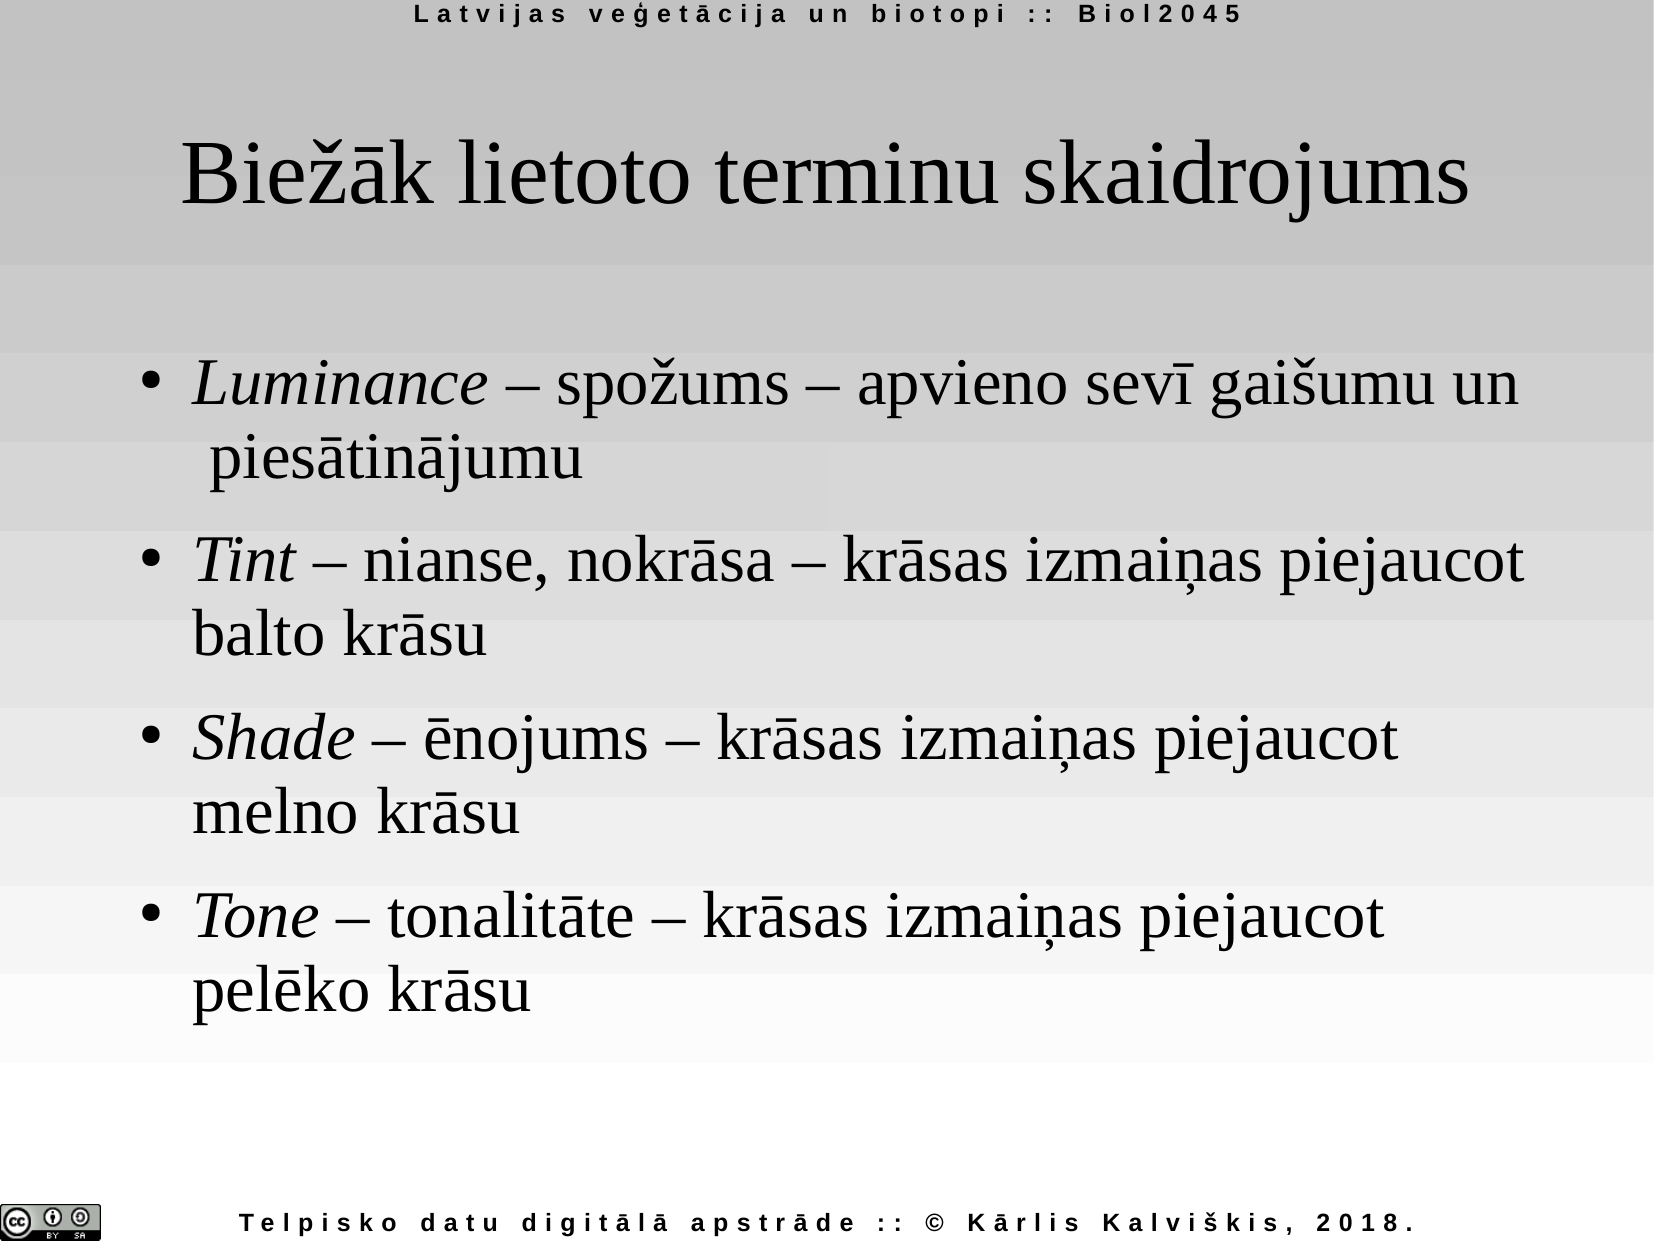

# Biežāk lietoto terminu skaidrojums
Luminance – spožums – apvieno sevī gaišumu un piesātinājumu
Tint – nianse, nokrāsa – krāsas izmaiņas piejaucot balto krāsu
Shade – ēnojums – krāsas izmaiņas piejaucot melno krāsu
Tone – tonalitāte – krāsas izmaiņas piejaucot pelēko krāsu